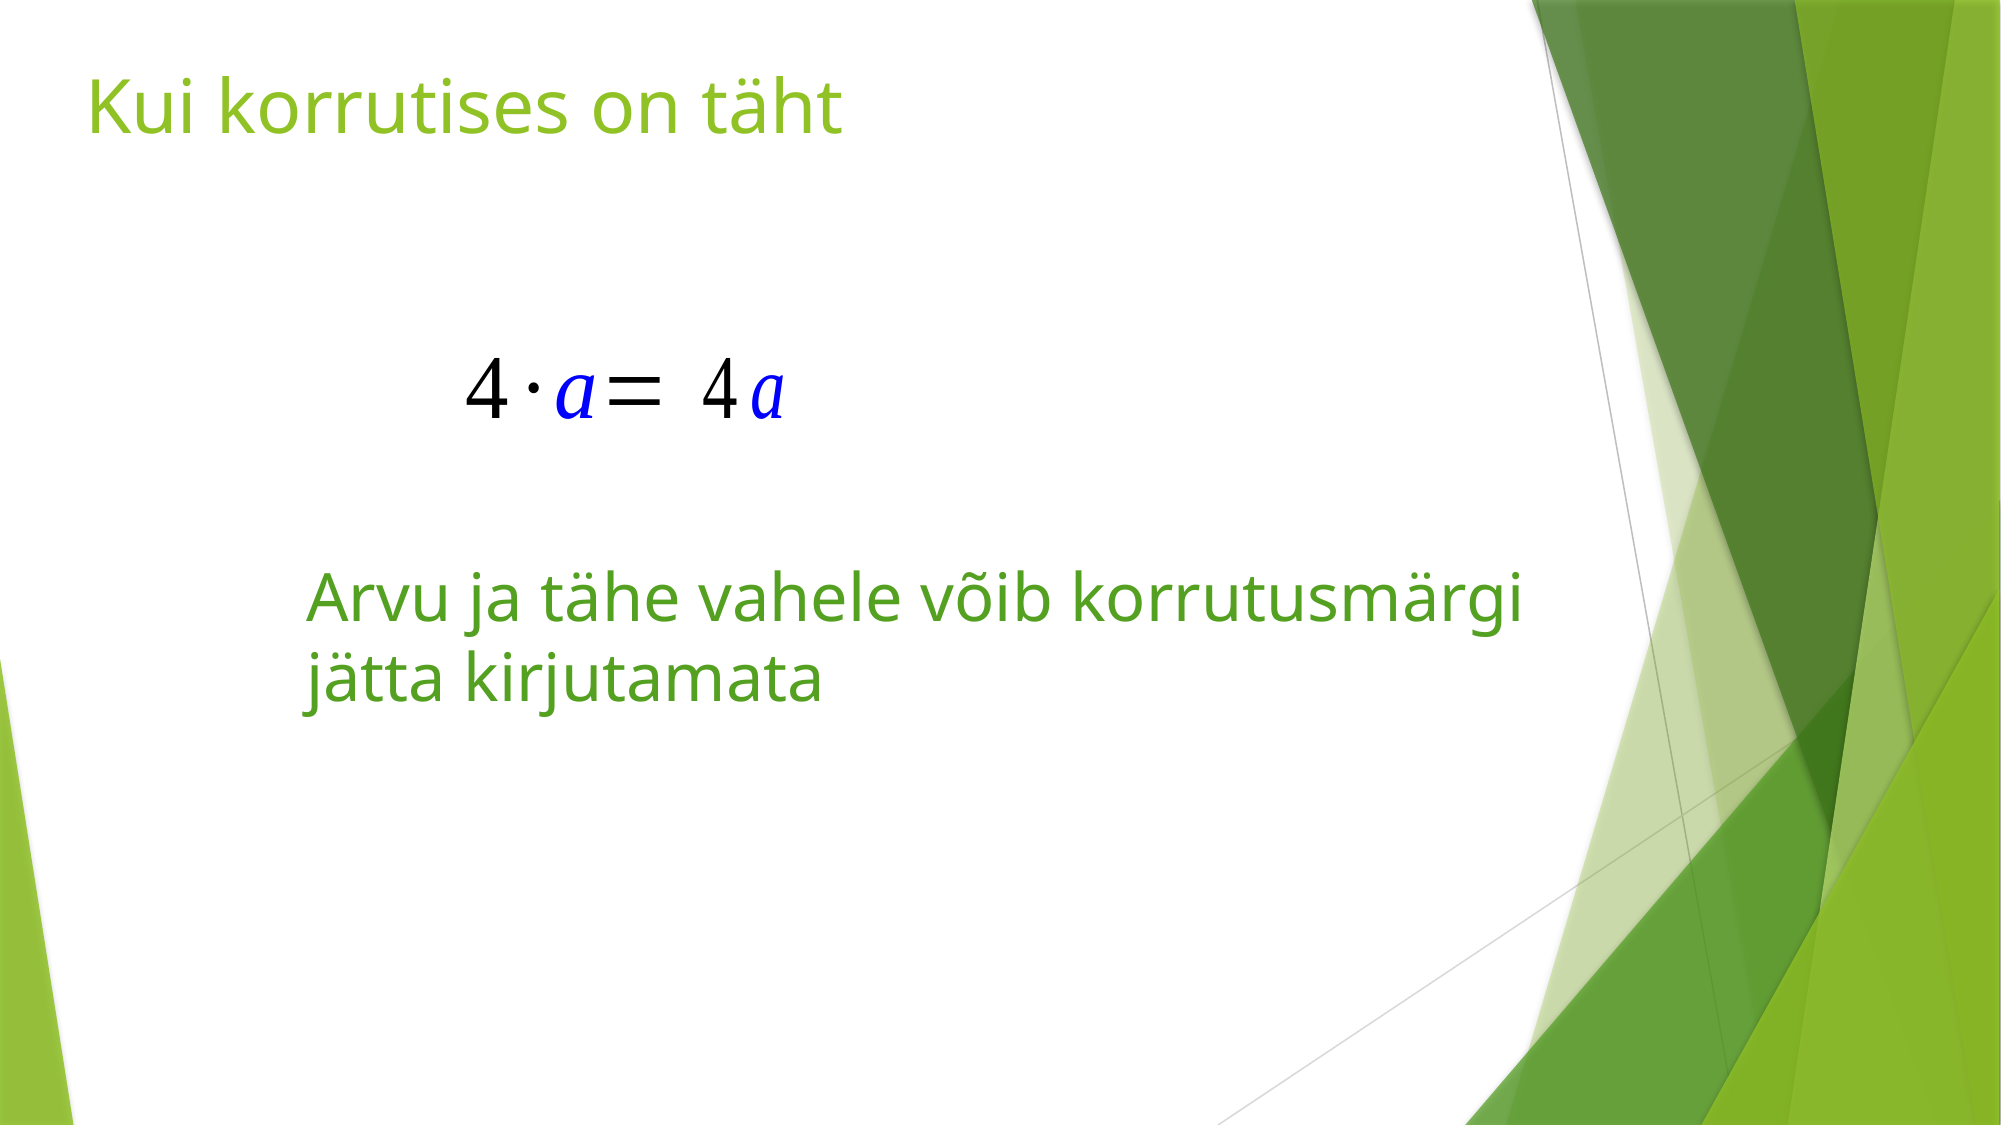

# Kui korrutises on täht
Arvu ja tähe vahele võib korrutusmärgi
jätta kirjutamata